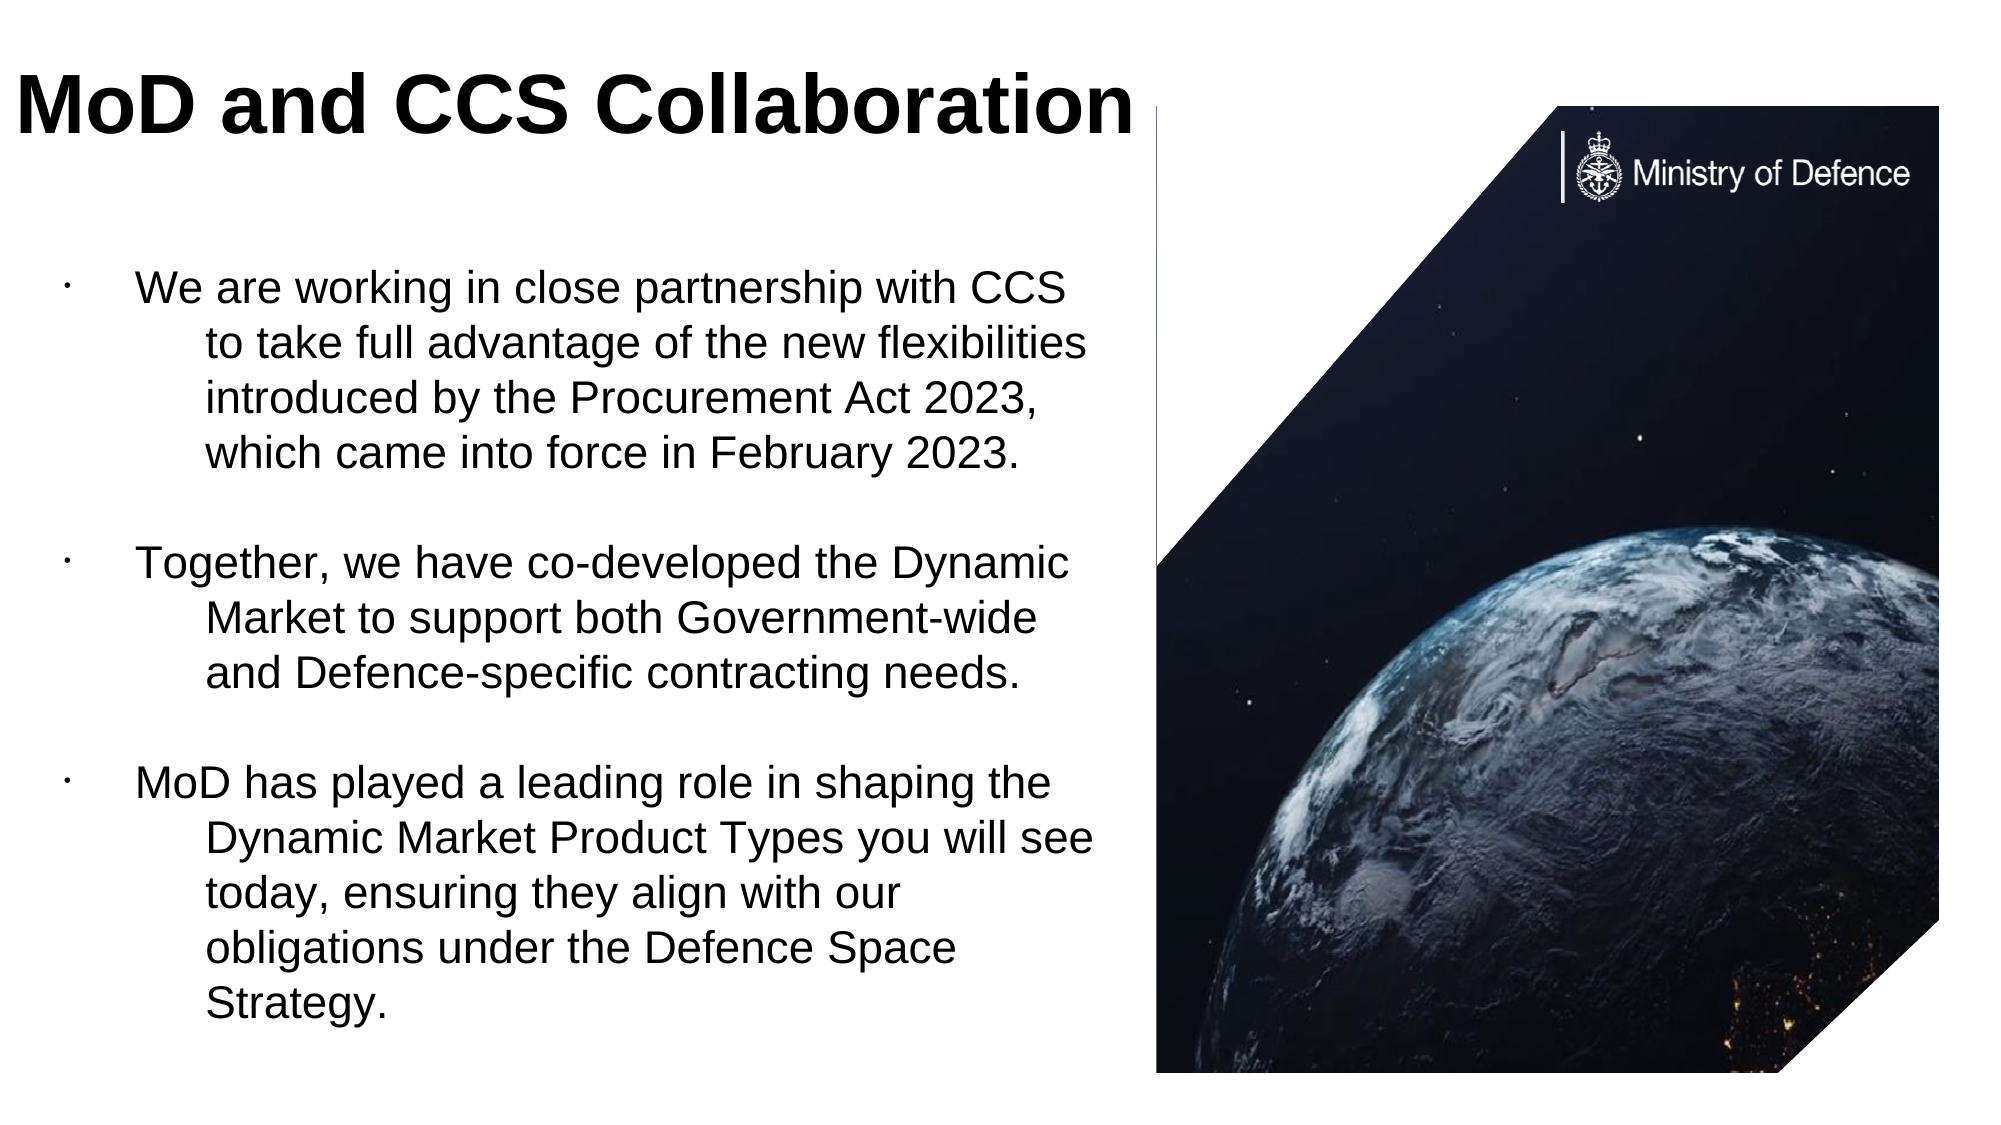

MoD and CCS Collaboration
We are working in close partnership with CCS to take full advantage of the new flexibilities introduced by the Procurement Act 2023, which came into force in February 2023.
Together, we have co-developed the Dynamic Market to support both Government-wide and Defence-specific contracting needs.
MoD has played a leading role in shaping the Dynamic Market Product Types you will see today, ensuring they align with our obligations under the Defence Space Strategy.